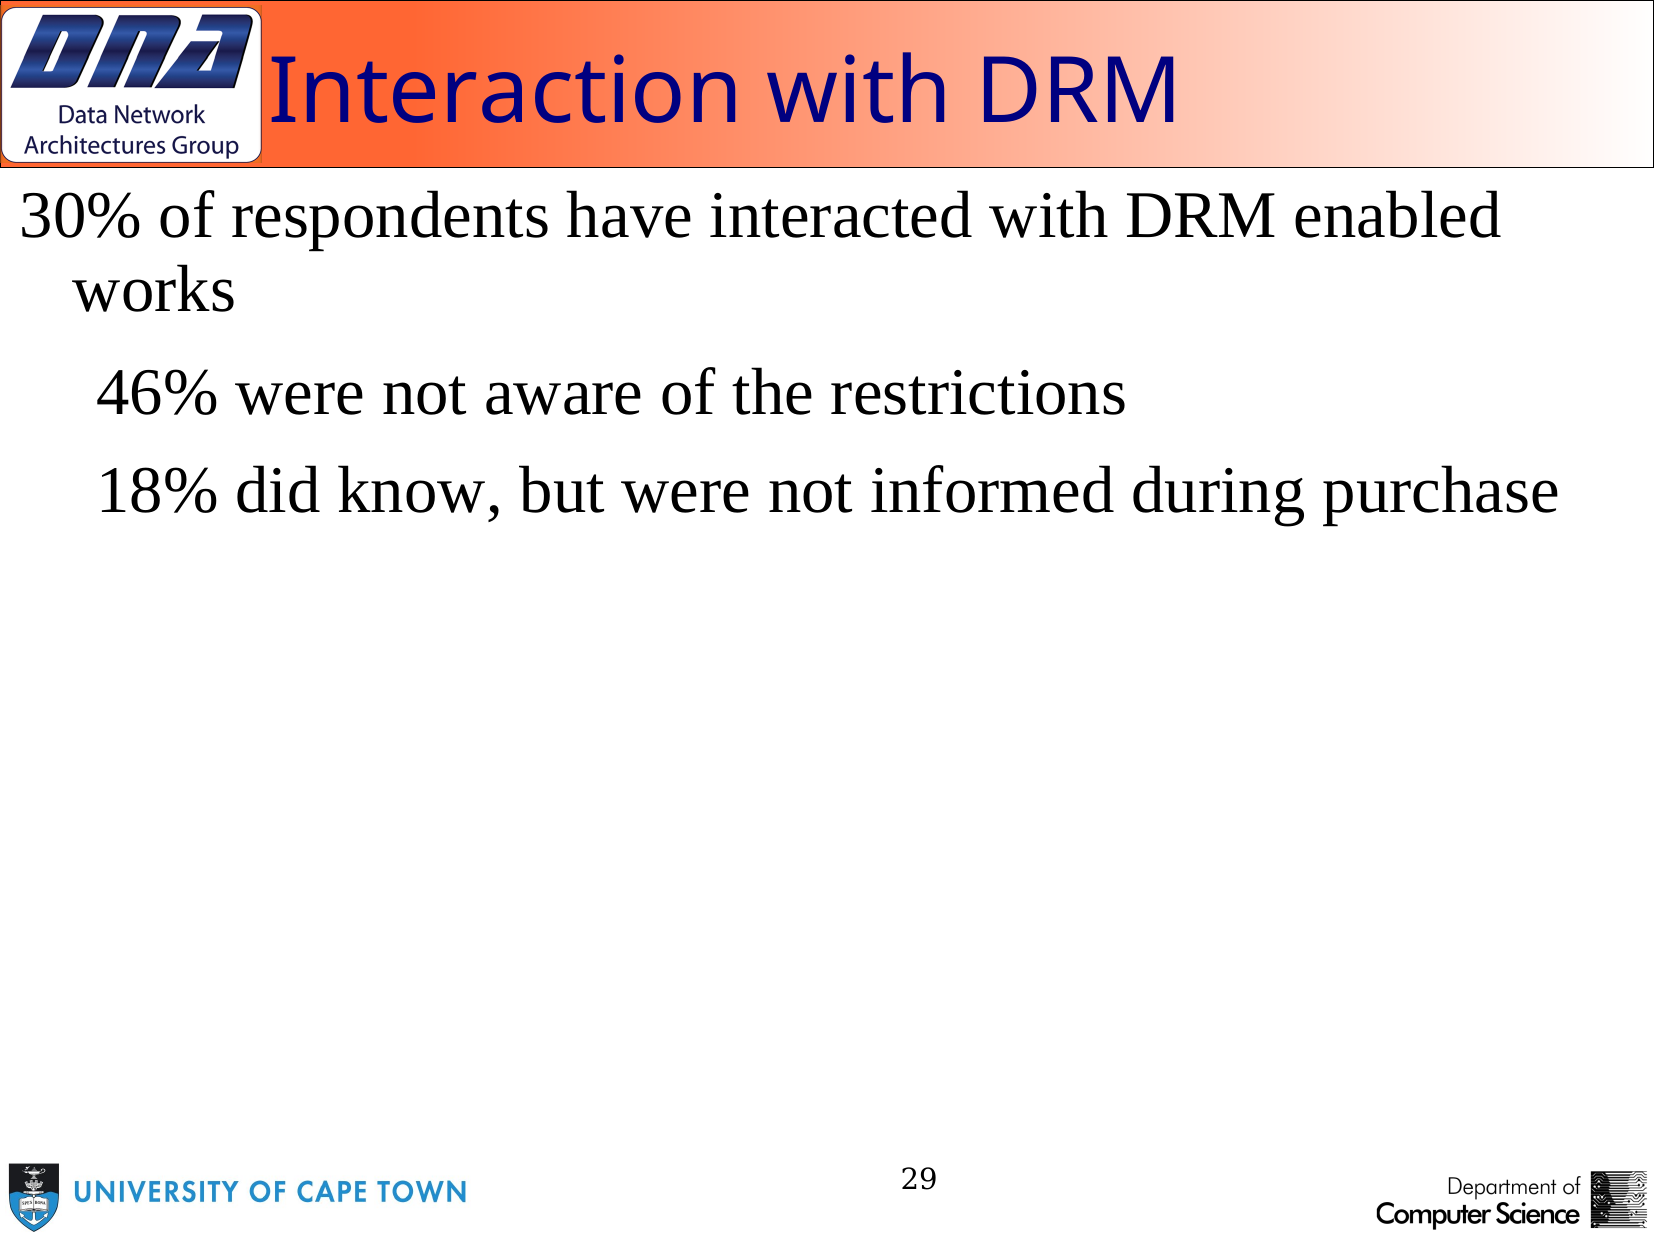

# Interaction with DRM
30% of respondents have interacted with DRM enabled works
46% were not aware of the restrictions
18% did know, but were not informed during purchase
29